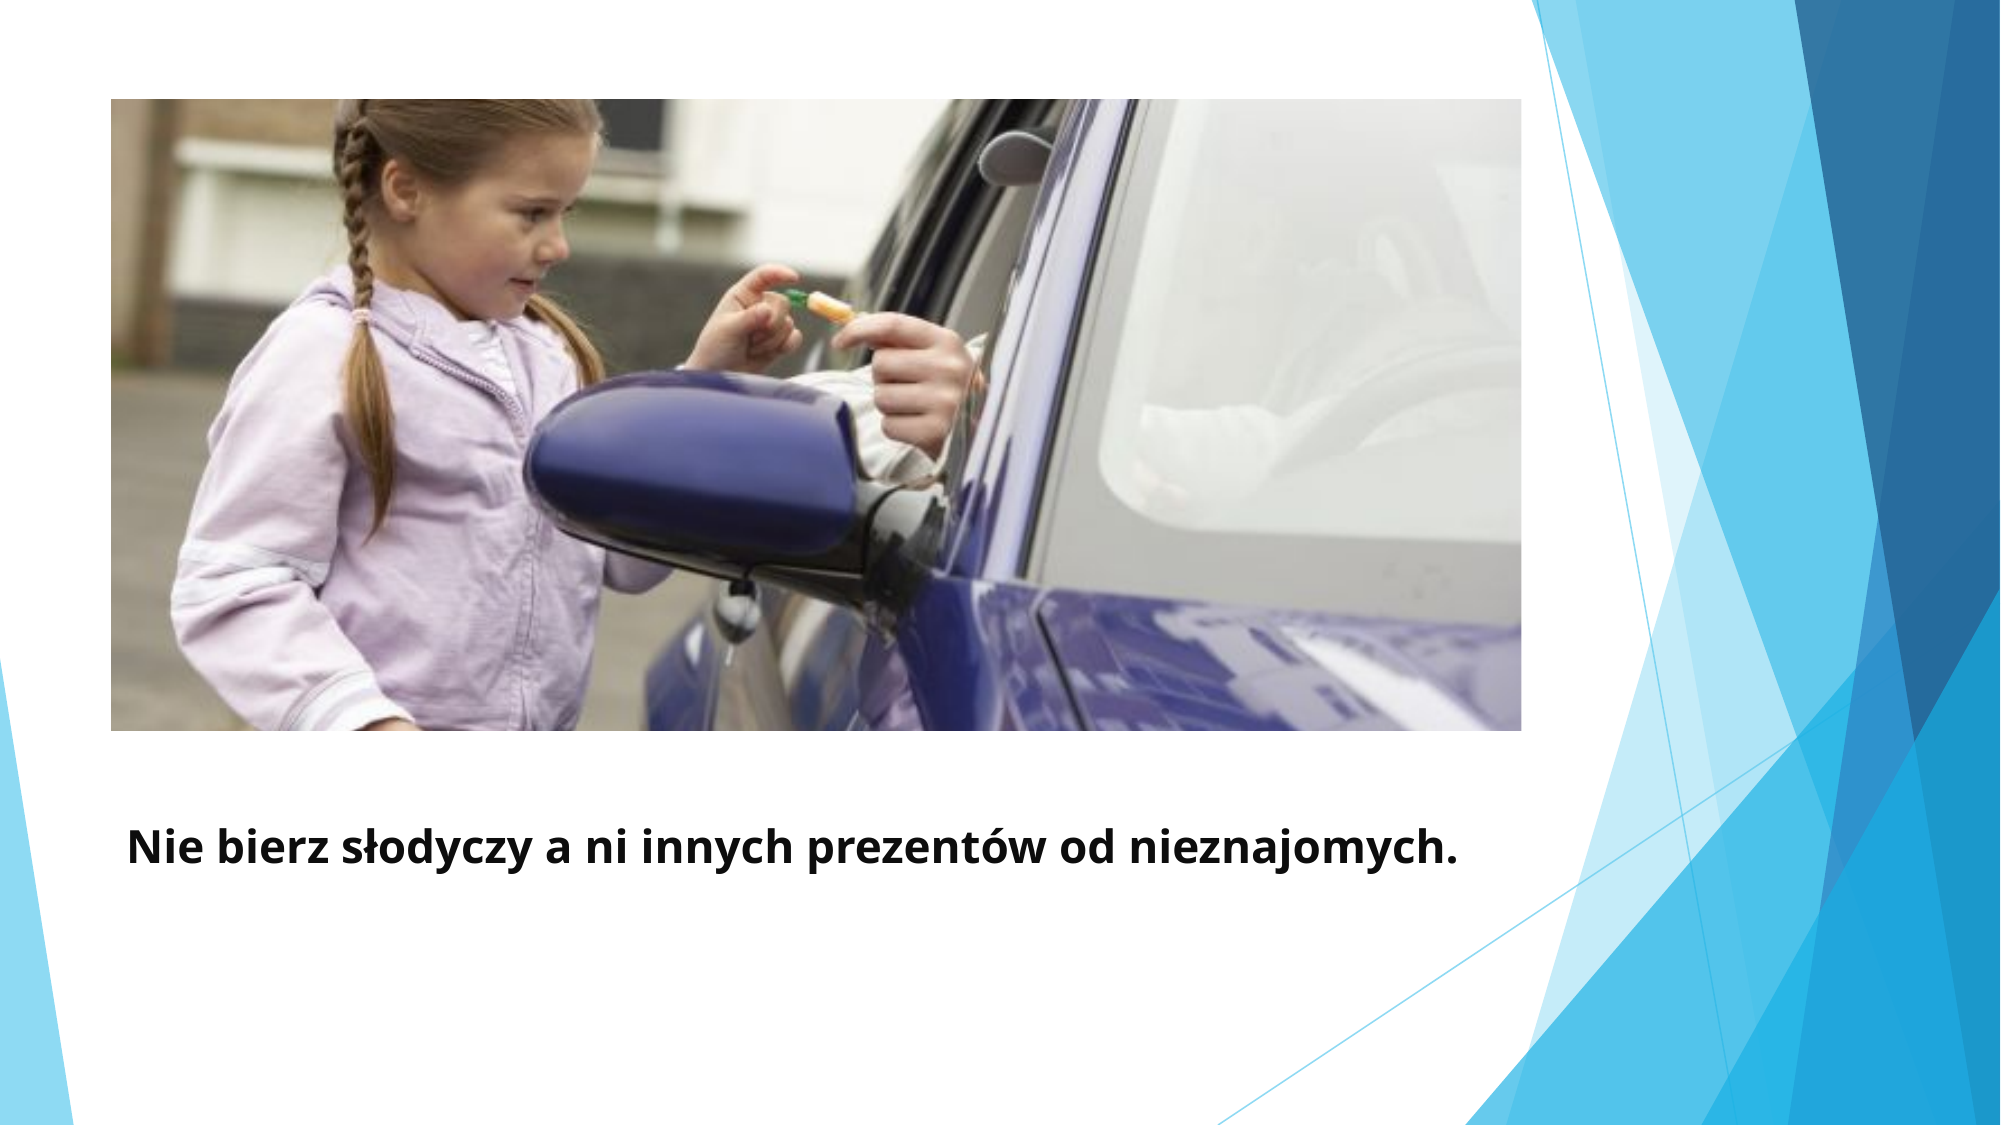

# Nie bierz słodyczy a ni innych prezentów od nieznajomych.